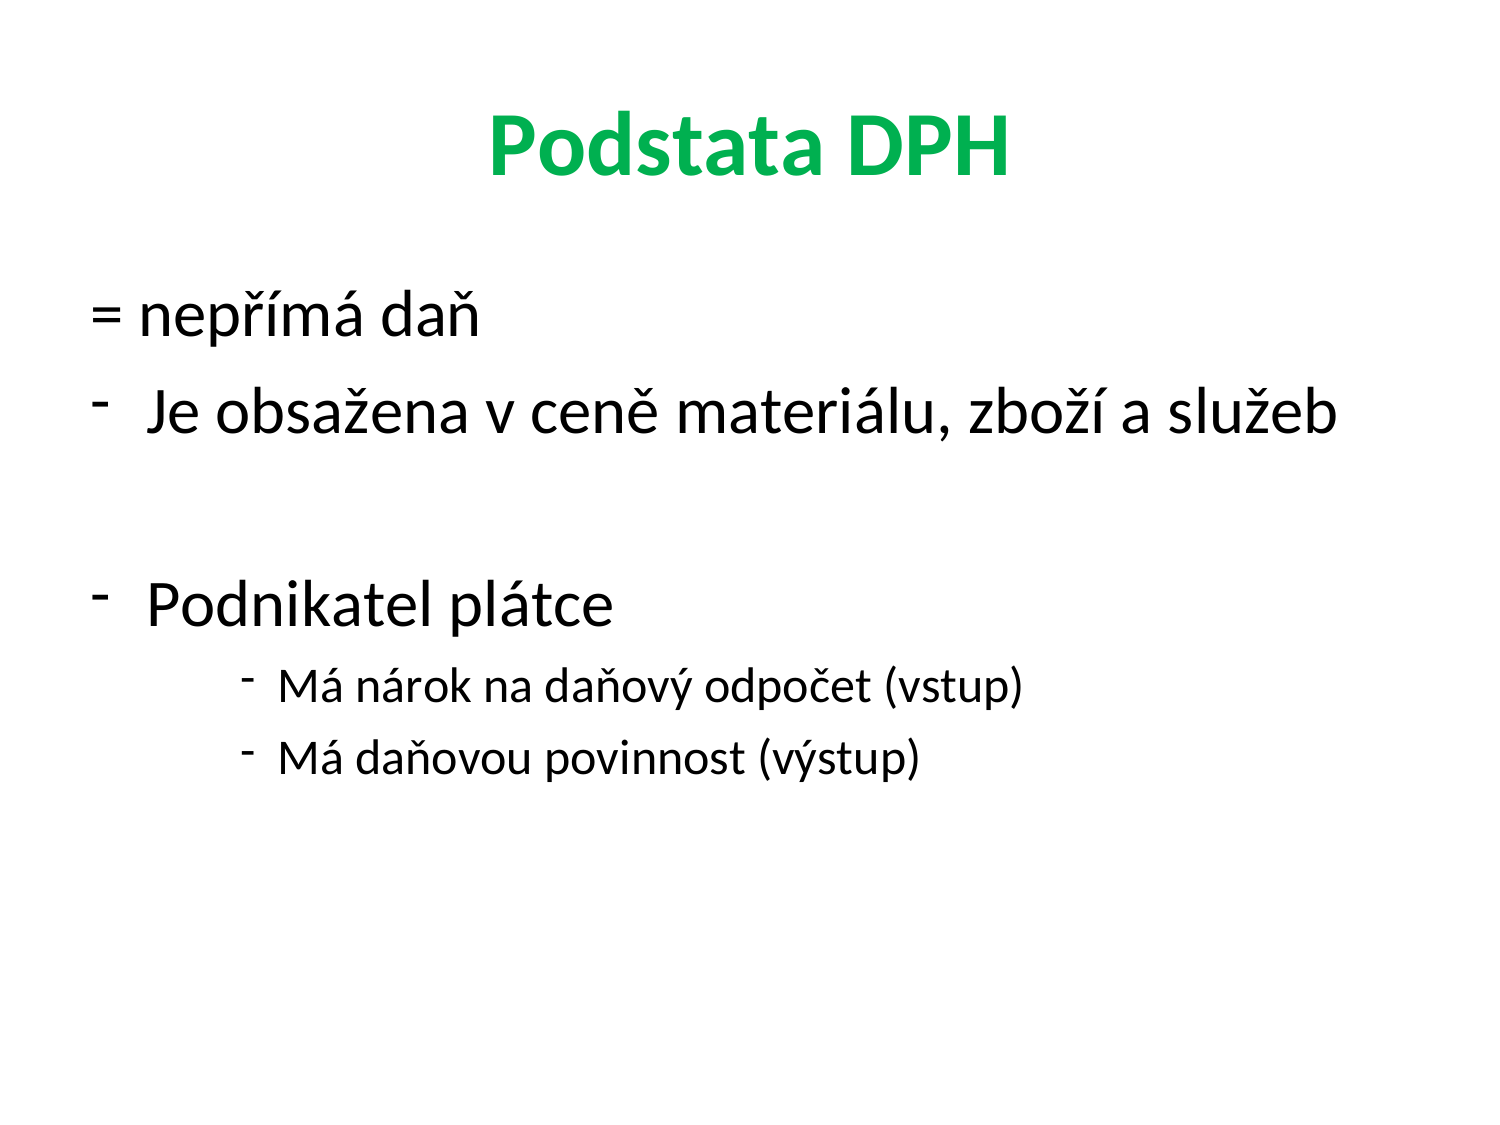

# Podstata DPH
= nepřímá daň
Je obsažena v ceně materiálu, zboží a služeb
Podnikatel plátce
Má nárok na daňový odpočet (vstup)
Má daňovou povinnost (výstup)